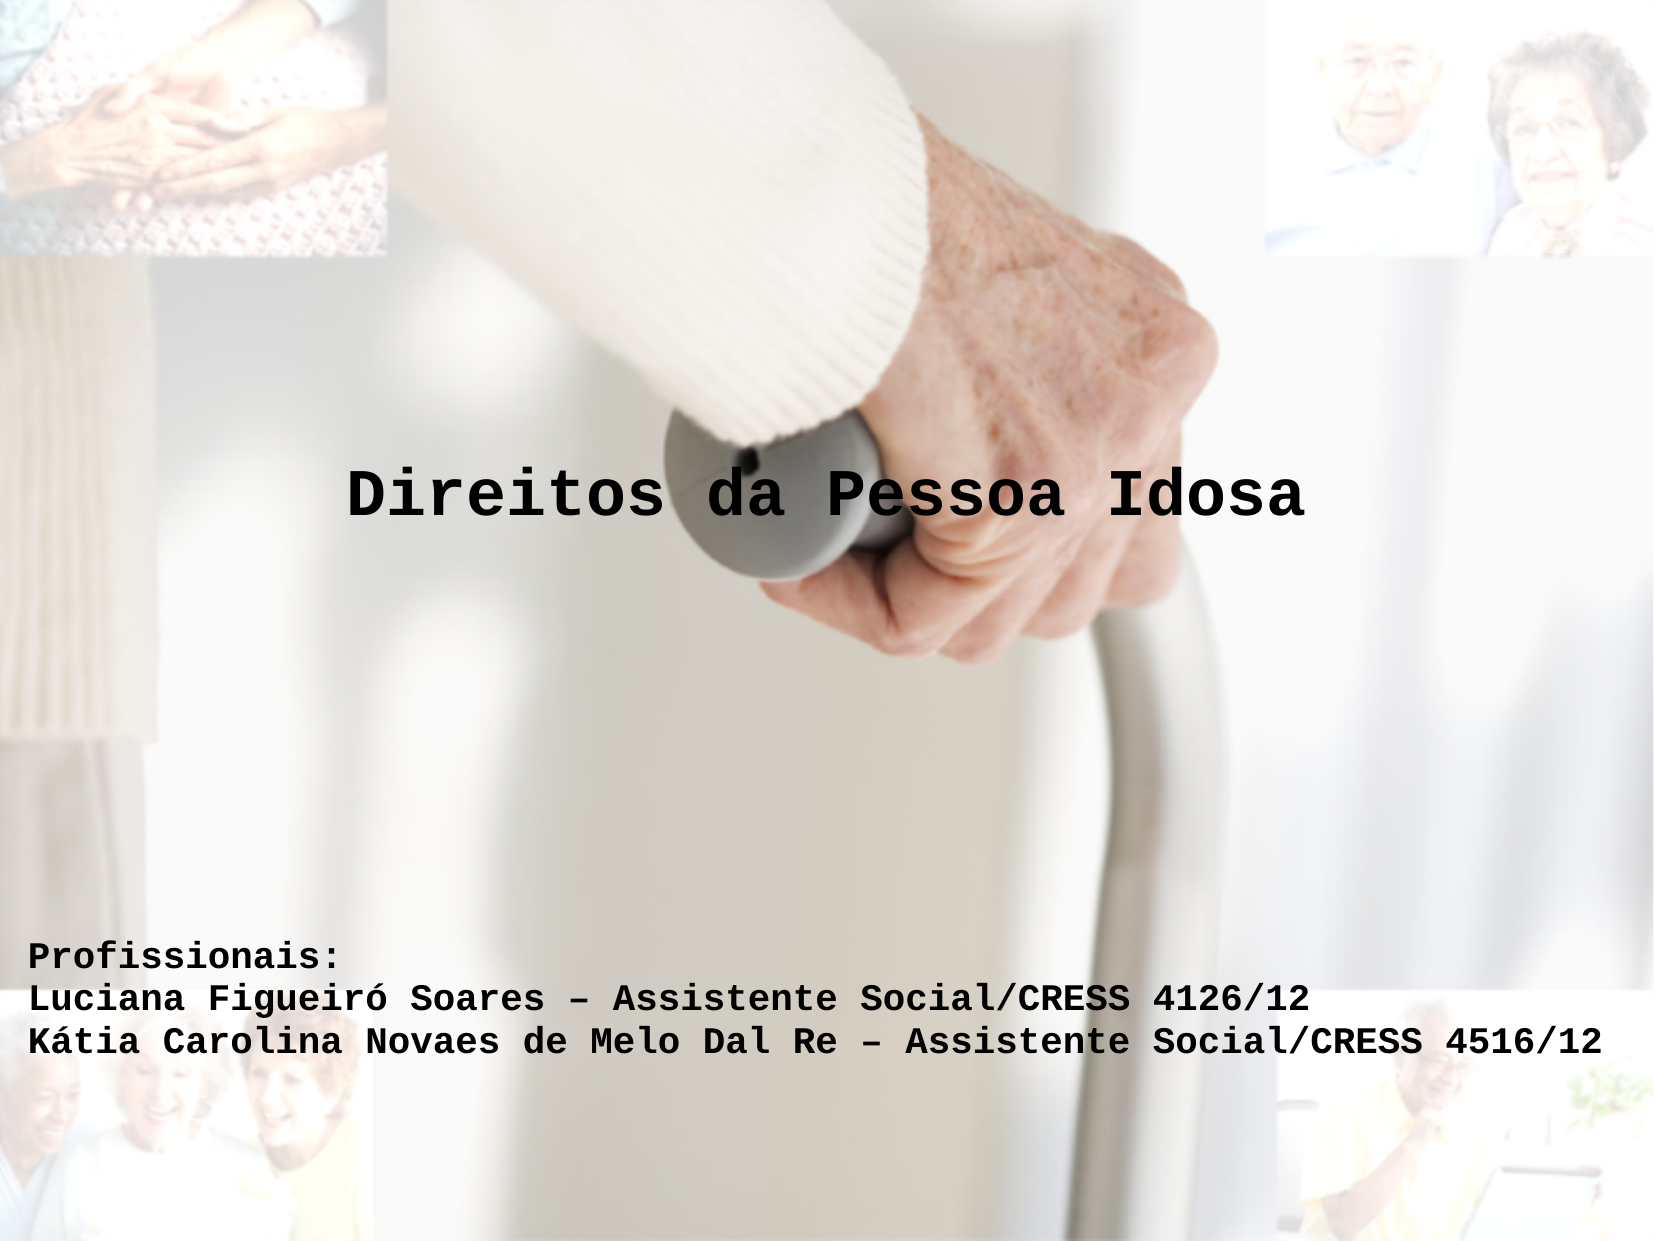

Direitos da Pessoa Idosa
Profissionais:
Luciana Figueiró Soares – Assistente Social/CRESS 4126/12
Kátia Carolina Novaes de Melo Dal Re – Assistente Social/CRESS 4516/12
#